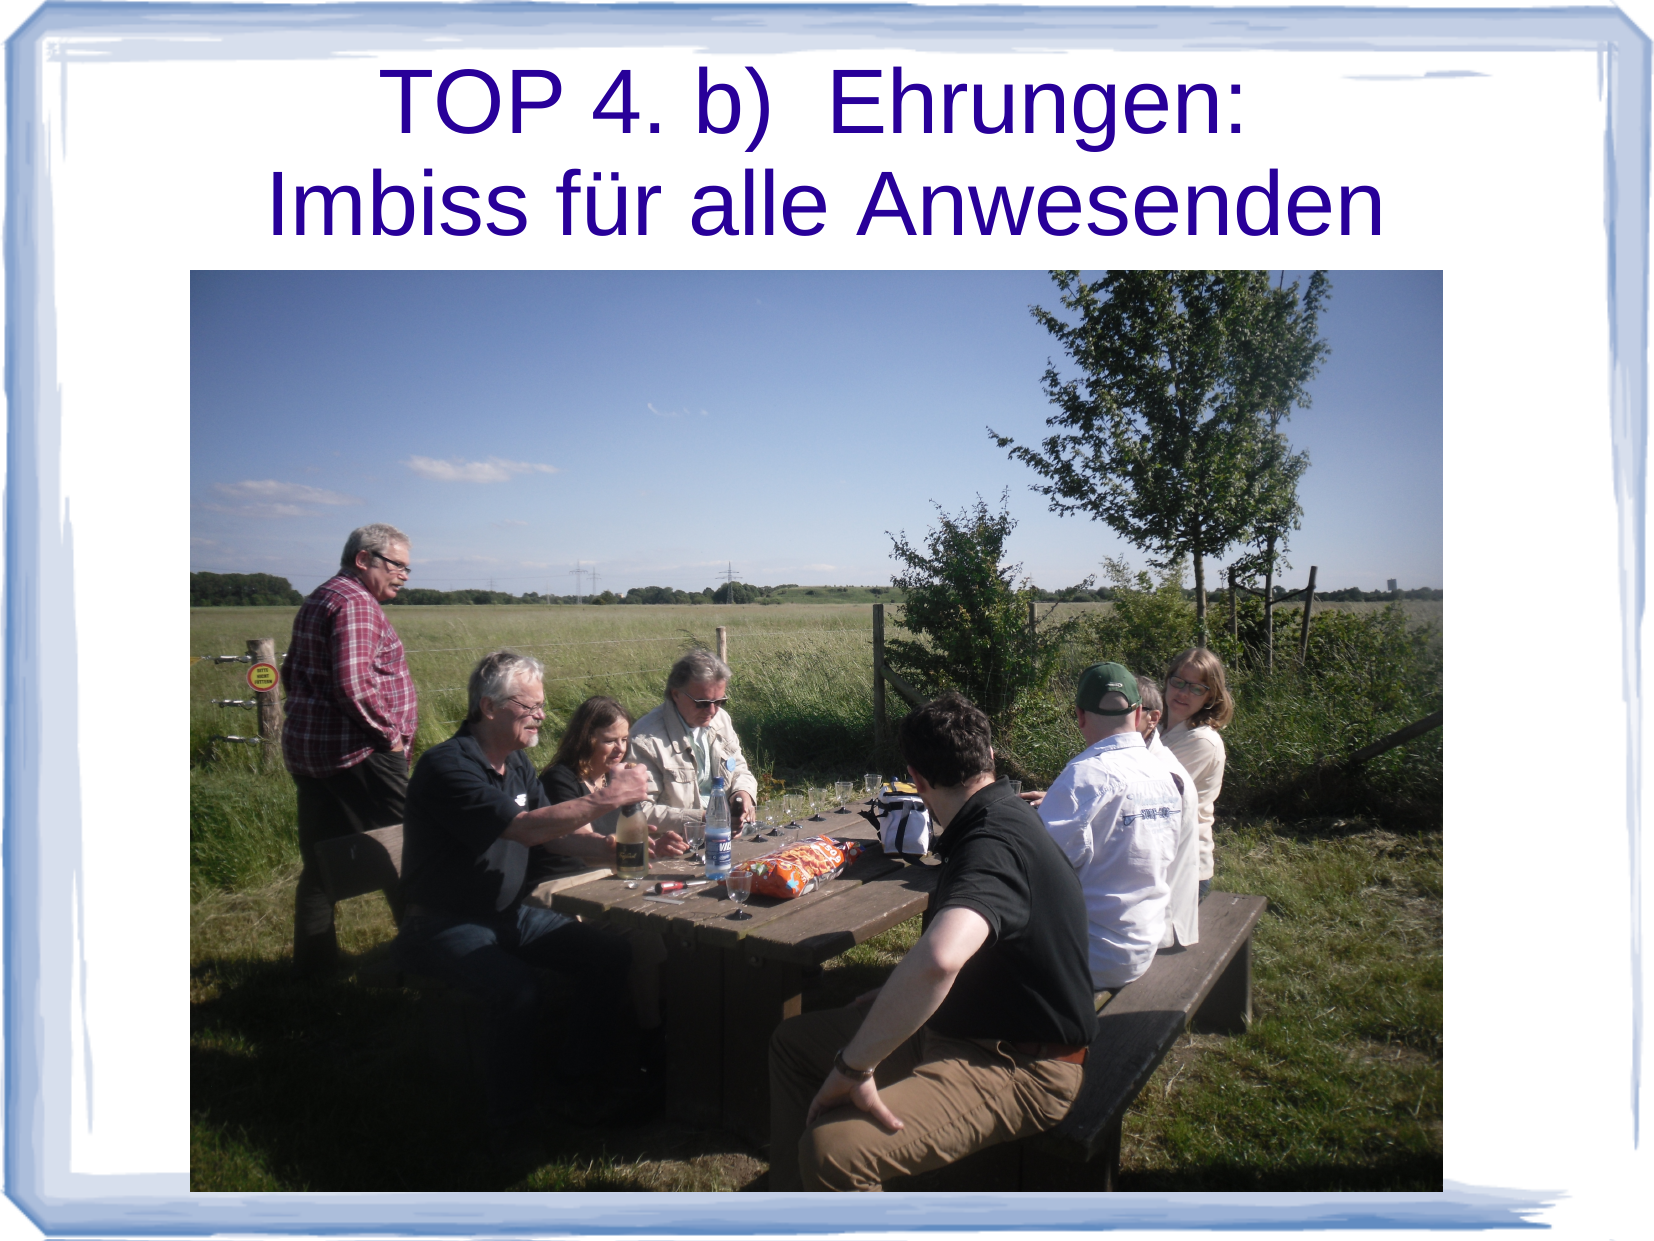

# TOP 4. b) Ehrungen: Imbiss für alle Anwesenden